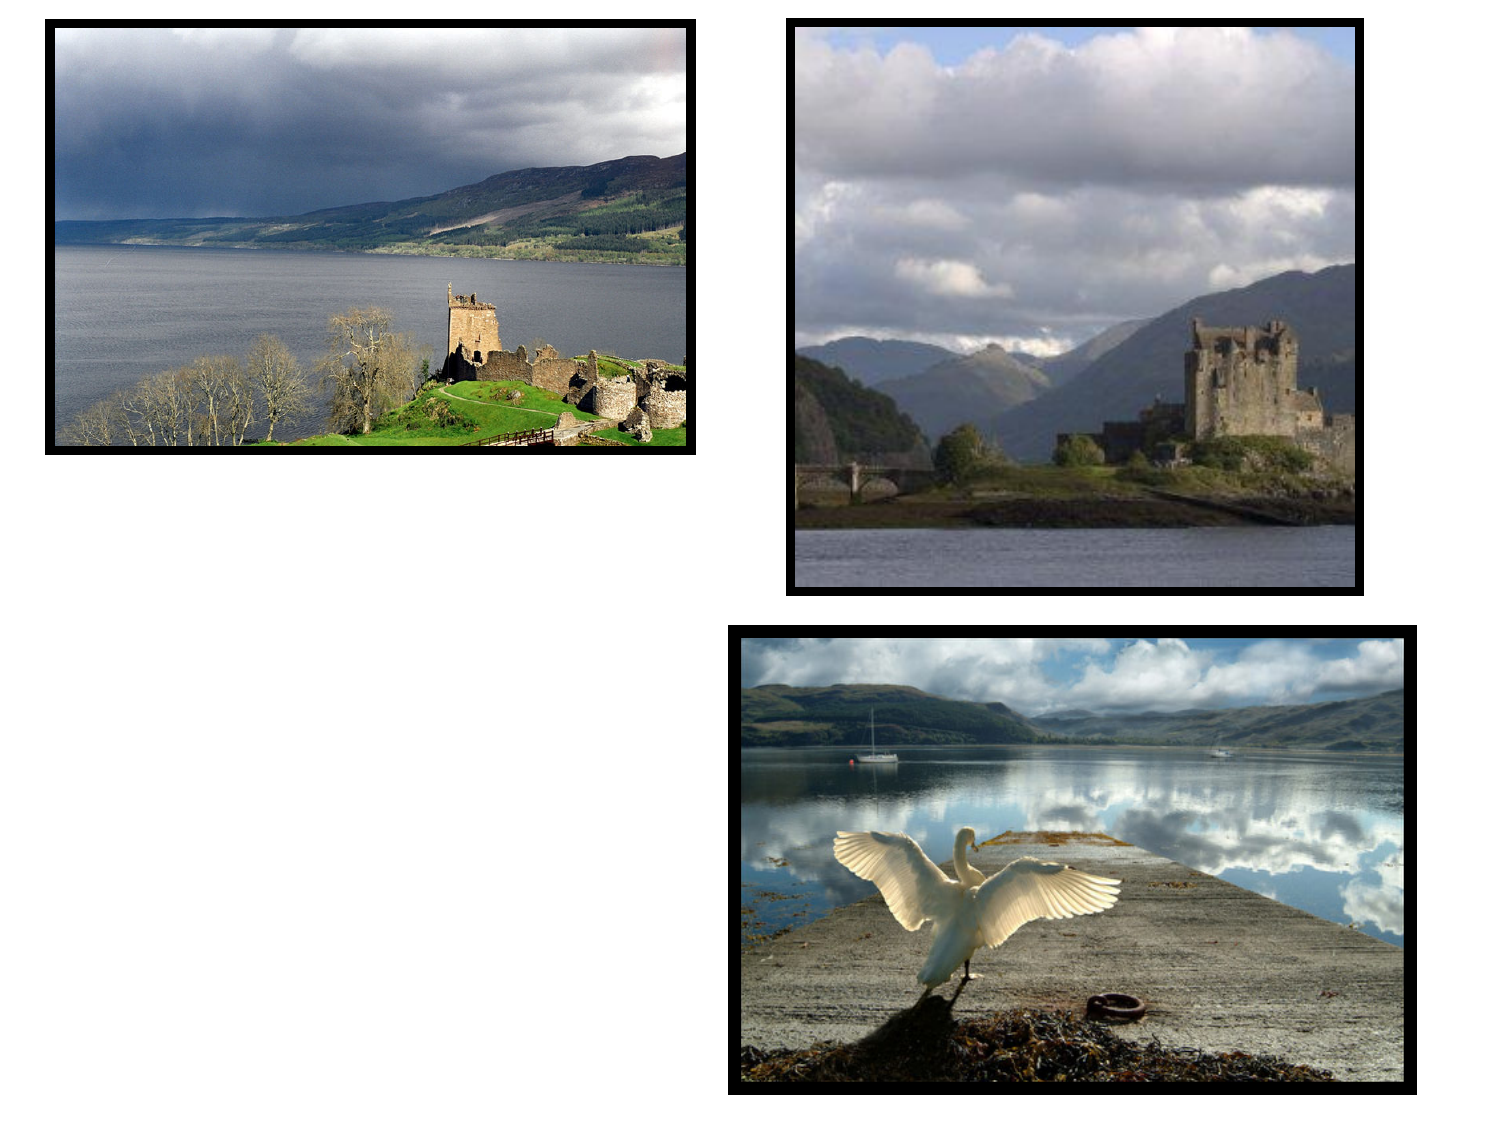

LOCH NESS
This is Loch Ness. It is the biggest lake in Scotland.